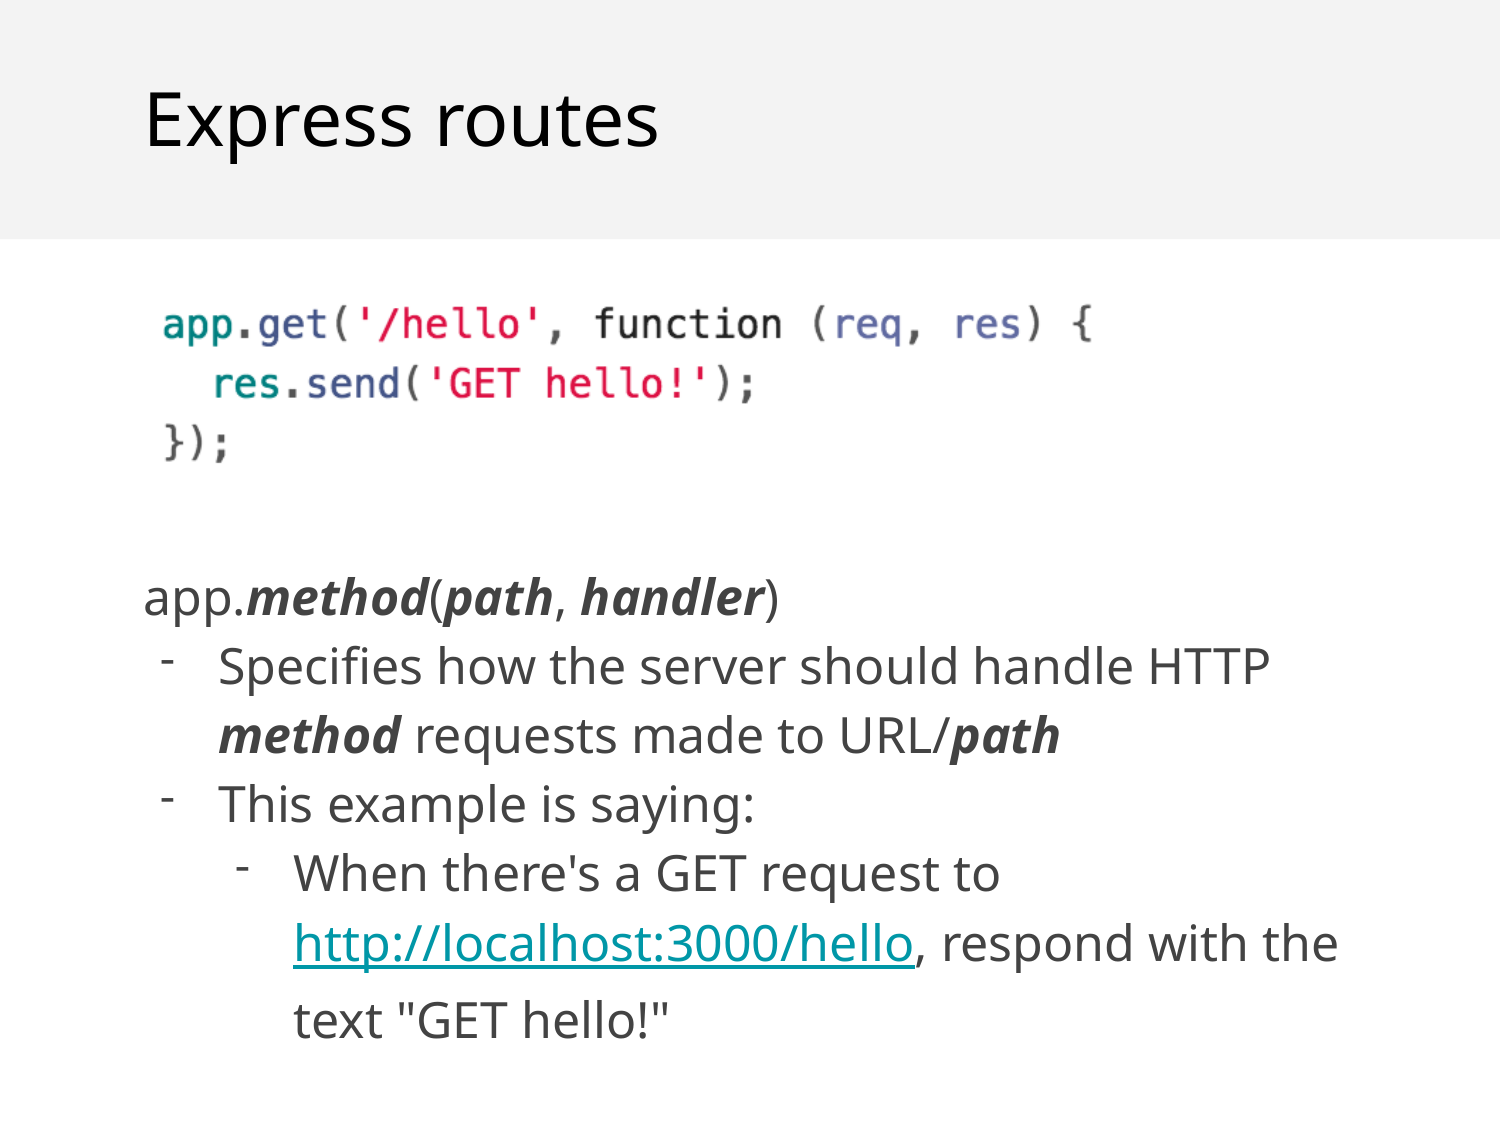

# Express routes
app.method(path, handler)
Specifies how the server should handle HTTP method requests made to URL/path
This example is saying:
When there's a GET request to http://localhost:3000/hello, respond with the text "GET hello!"